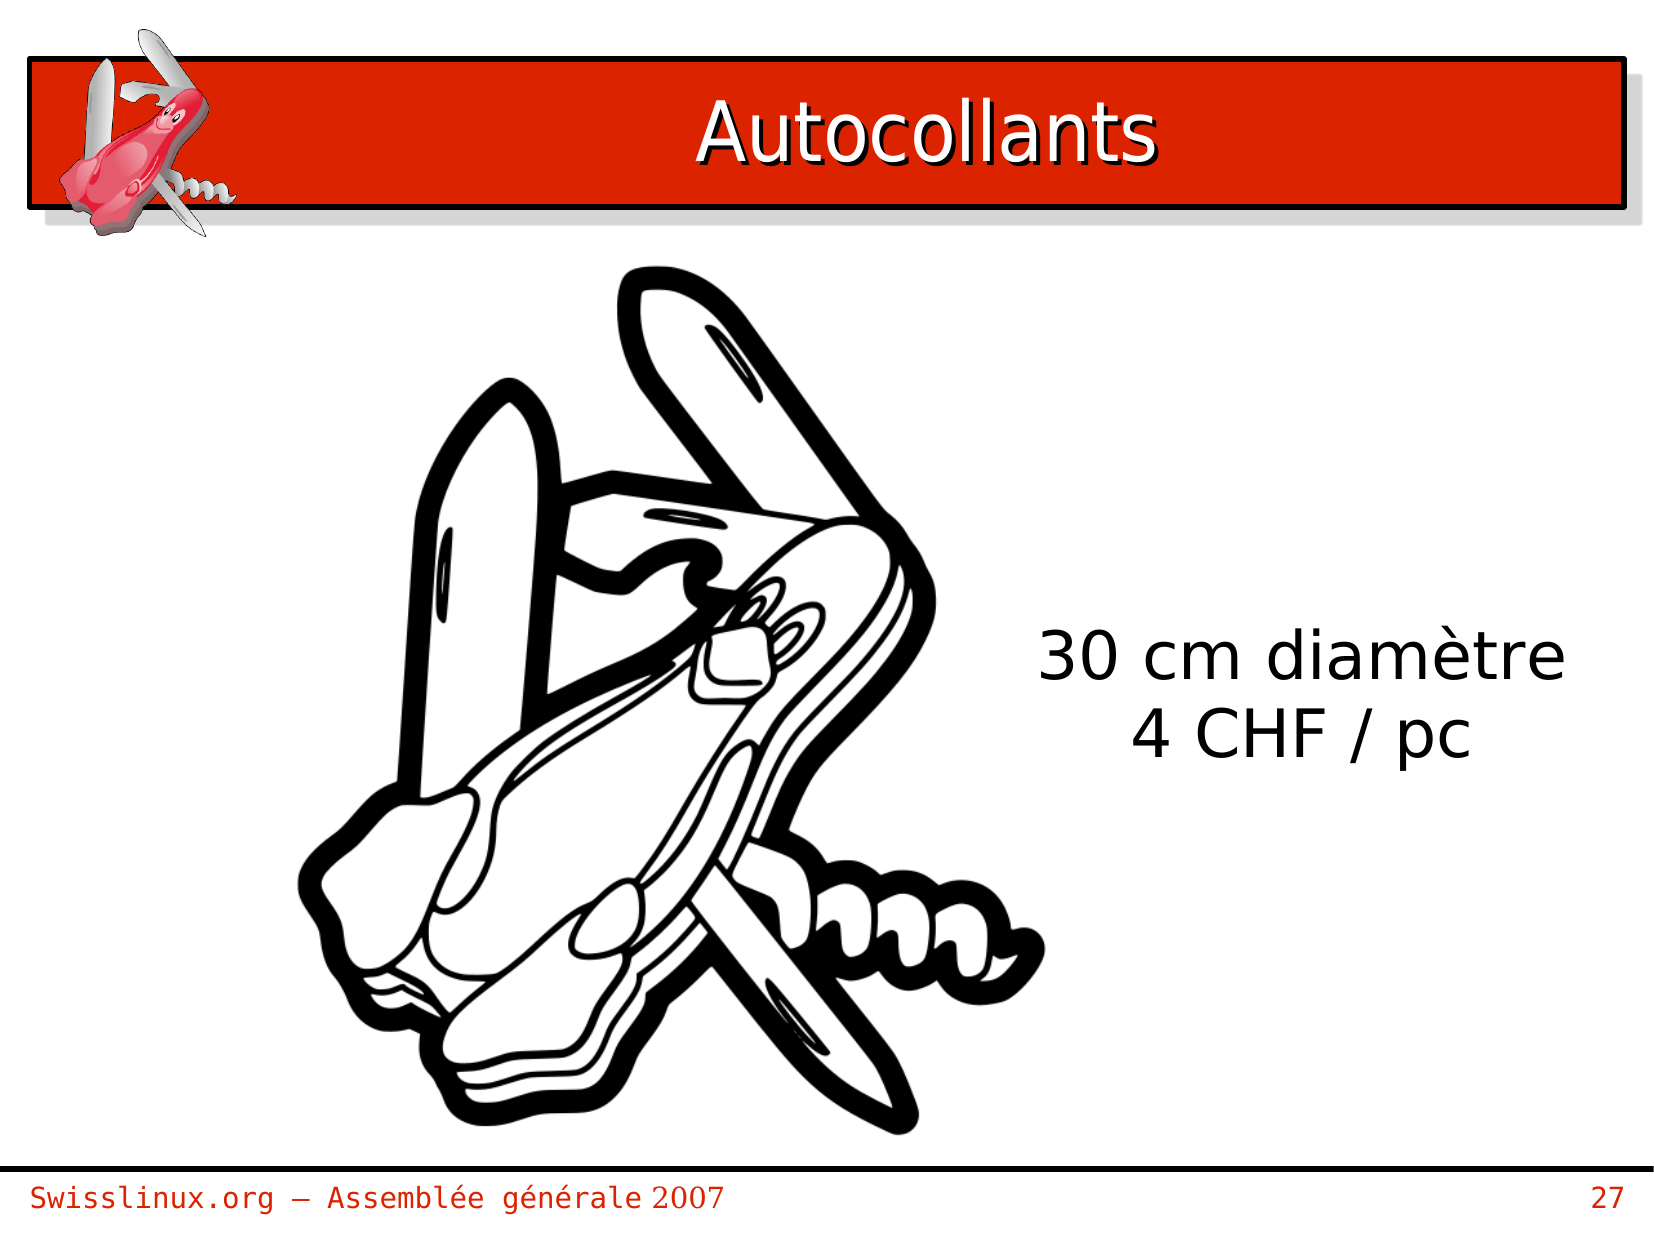

# Autocollants
30 cm diamètre
4 CHF / pc
26 Janvier 2007
27